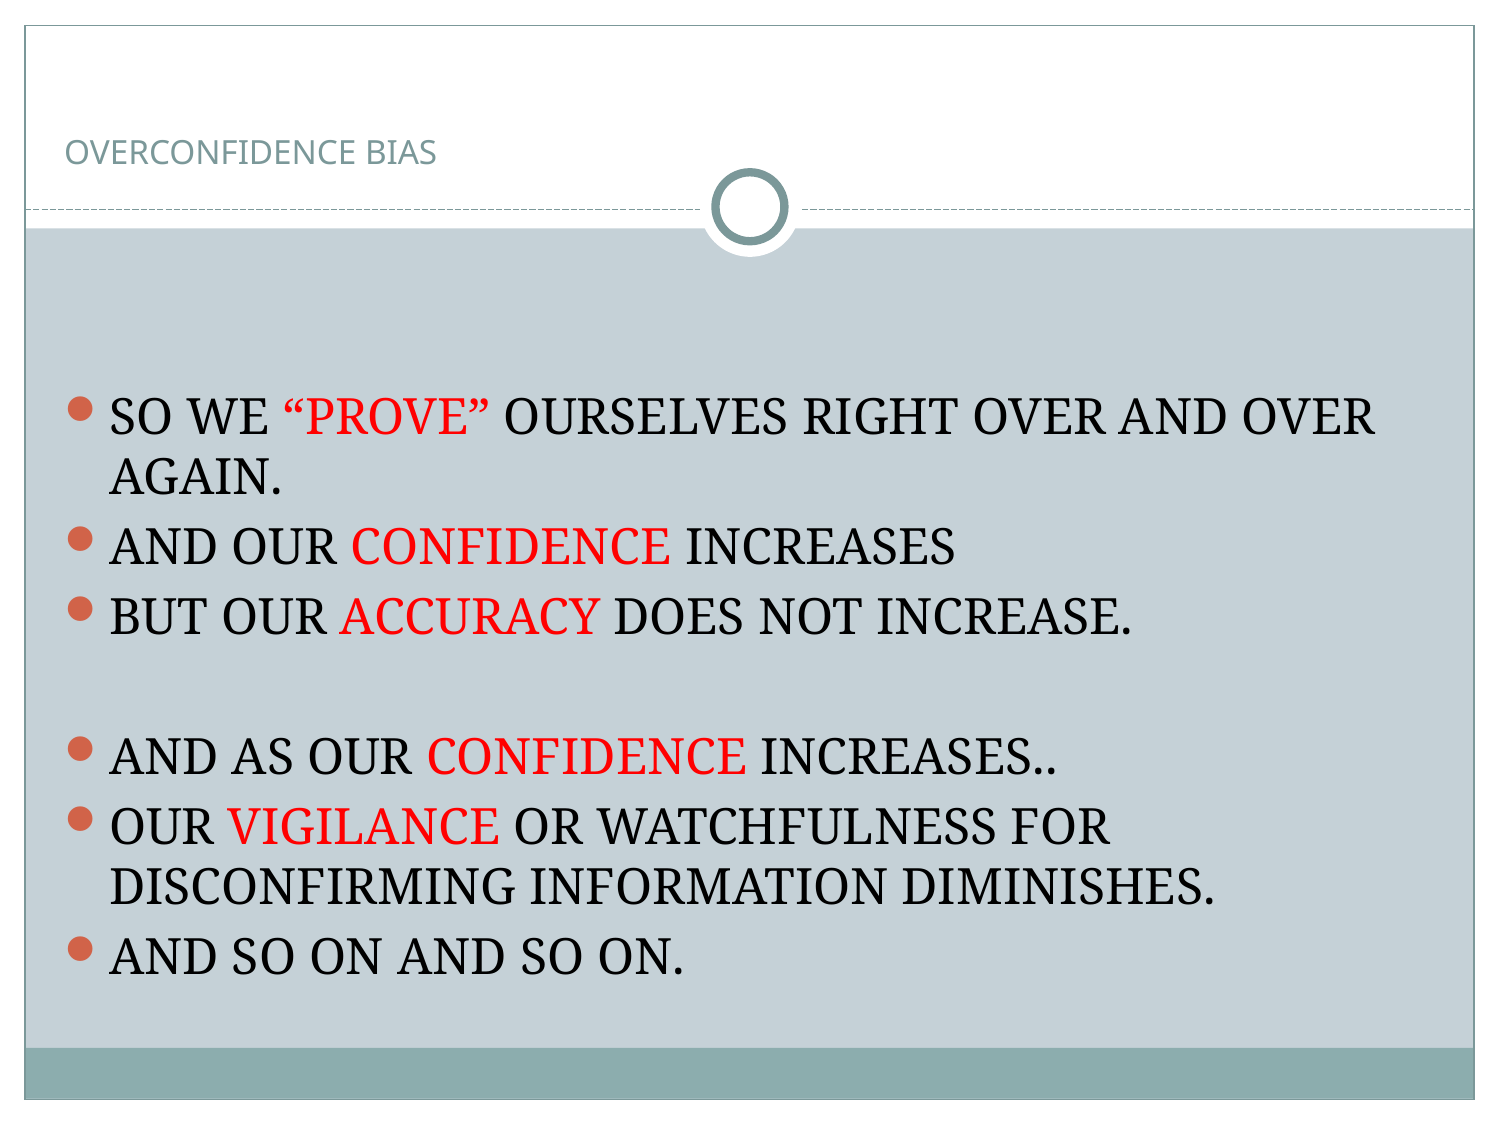

# OVERCONFIDENCE BIAS
SO WE “PROVE” OURSELVES RIGHT OVER AND OVER AGAIN.
AND OUR CONFIDENCE INCREASES
BUT OUR ACCURACY DOES NOT INCREASE.
AND AS OUR CONFIDENCE INCREASES..
OUR VIGILANCE OR WATCHFULNESS FOR DISCONFIRMING INFORMATION DIMINISHES.
AND SO ON AND SO ON.